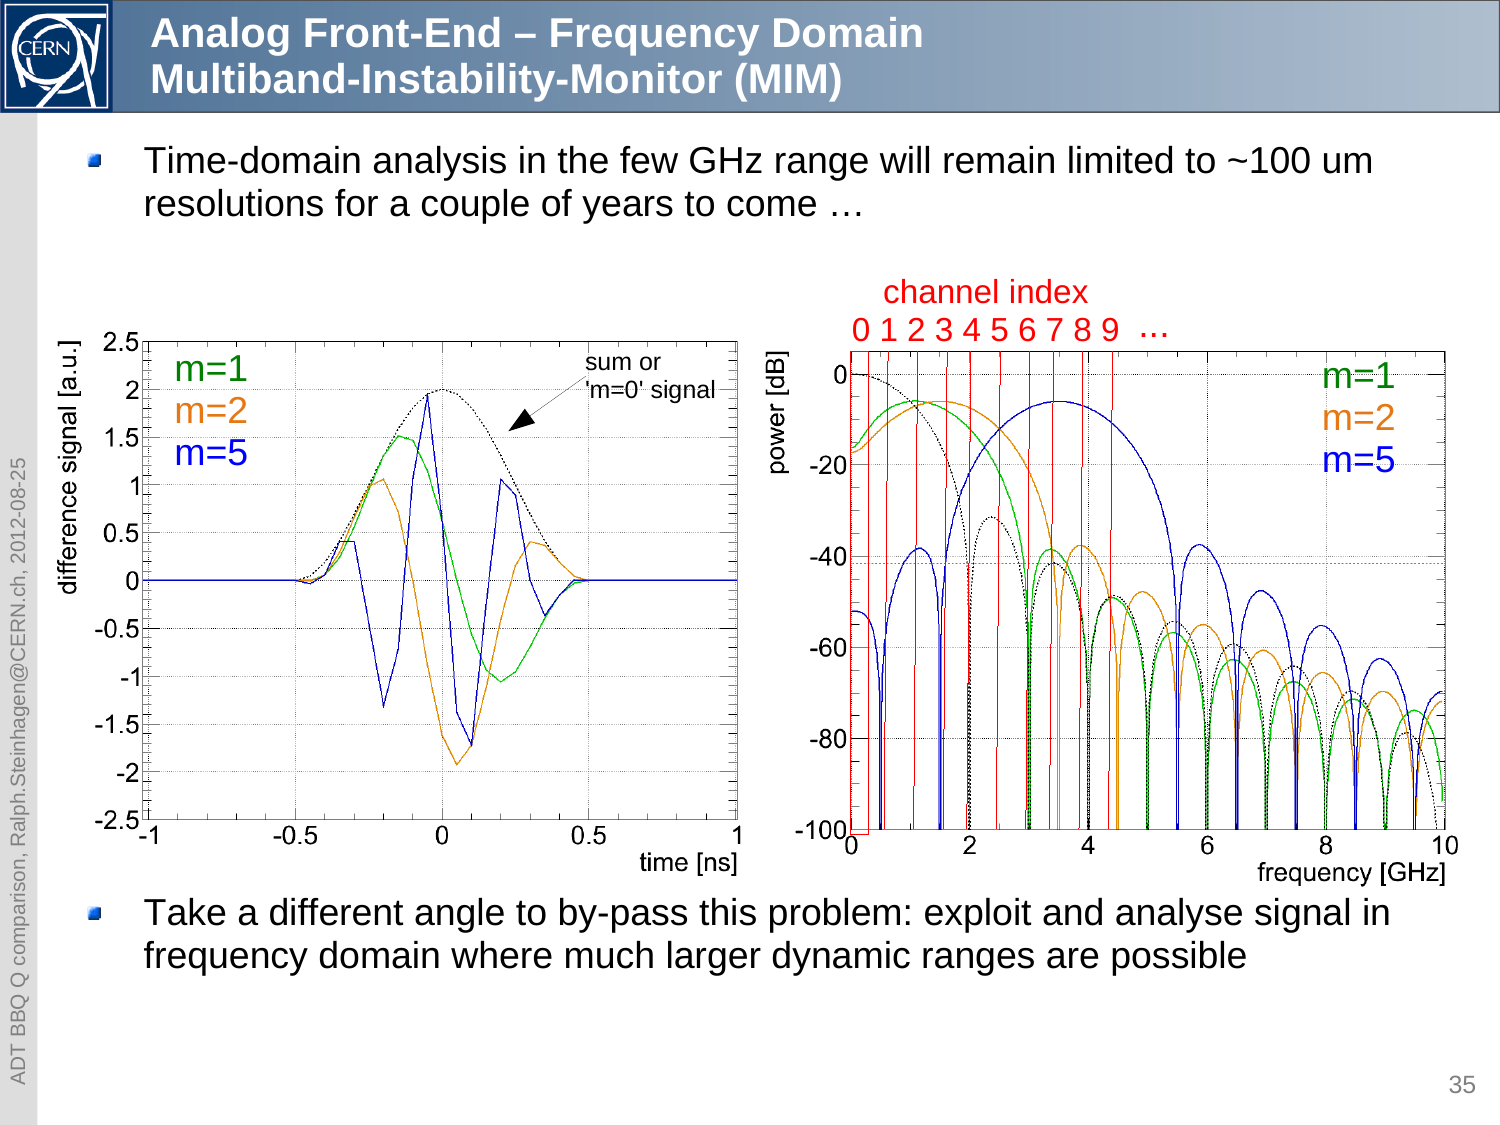

# Analog Front-End – Frequency Domain Multiband-Instability-Monitor (MIM)
Time-domain analysis in the few GHz range will remain limited to ~100 um resolutions for a couple of years to come …
Take a different angle to by-pass this problem: exploit and analyse signal in frequency domain where much larger dynamic ranges are possible
channel index
0 1 2 3 4 5 6 7 8 9
...
m=1
m=2
m=5
sum or
'm=0' signal
m=1
m=2
m=5